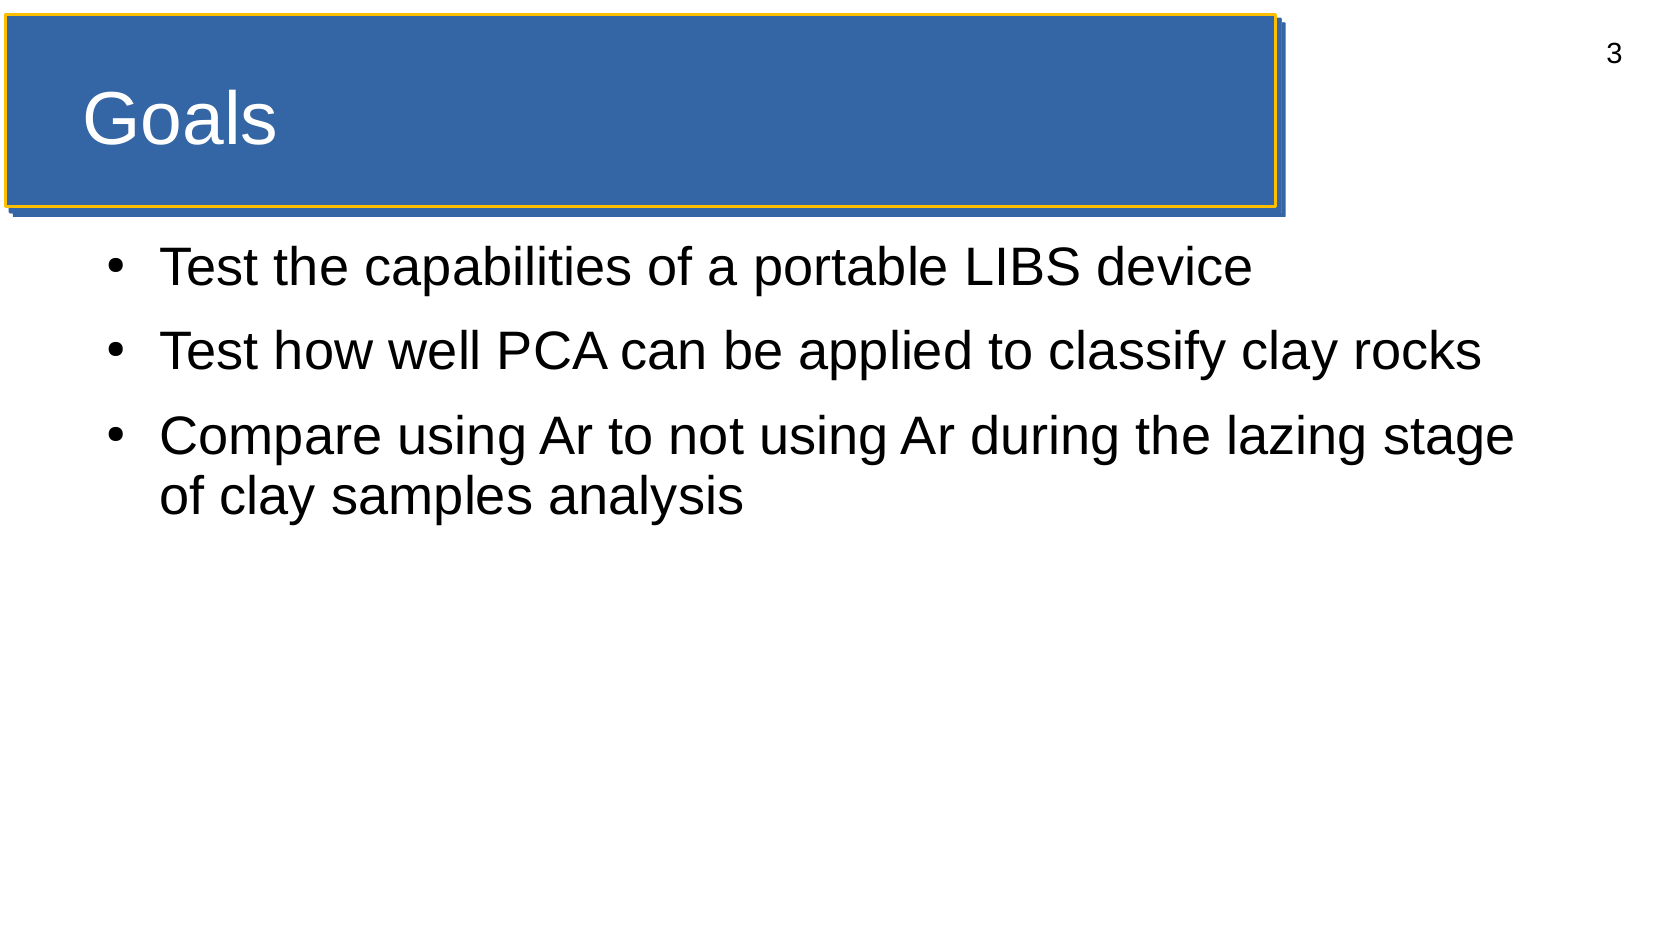

3
# Goals
Test the capabilities of a portable LIBS device
Test how well PCA can be applied to classify clay rocks
Compare using Ar to not using Ar during the lazing stage of clay samples analysis